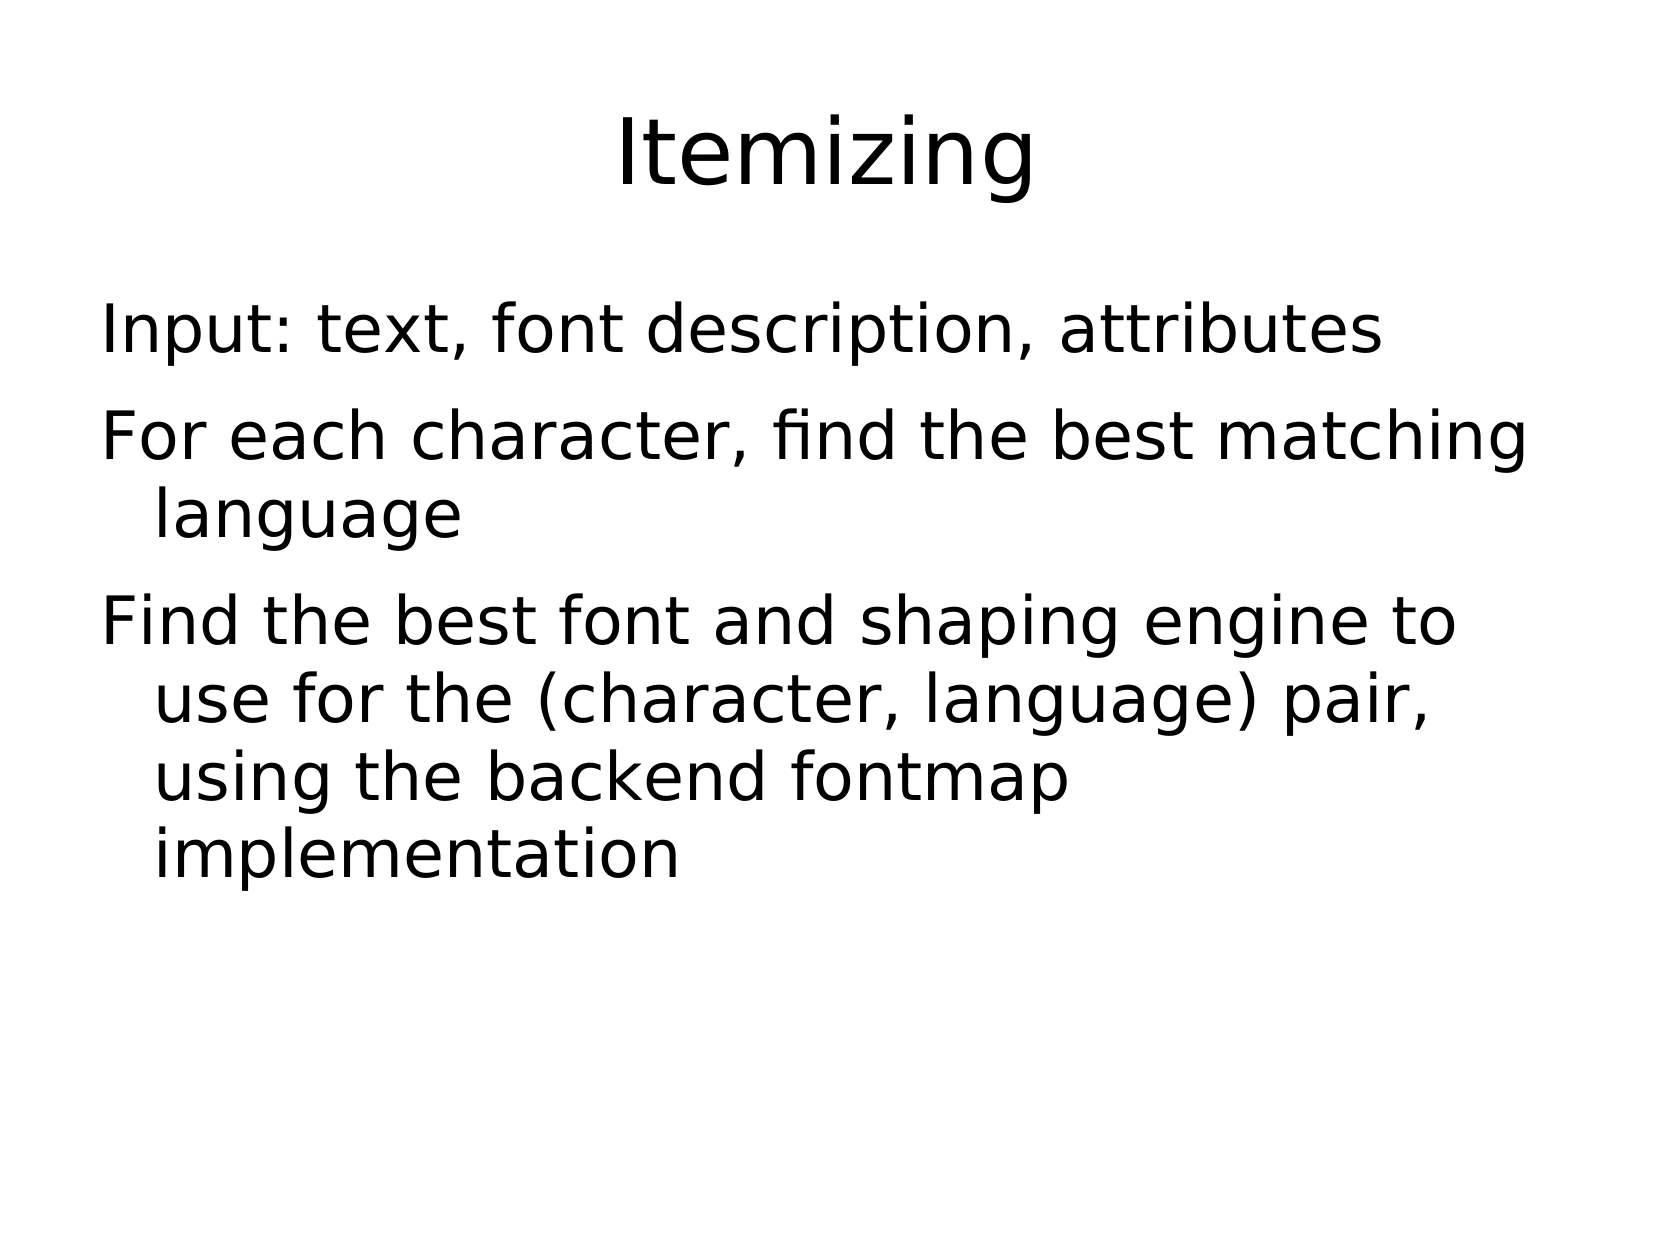

# Itemizing
Input: text, font description, attributes
For each character, find the best matching language
Find the best font and shaping engine to use for the (character, language) pair, using the backend fontmap implementation